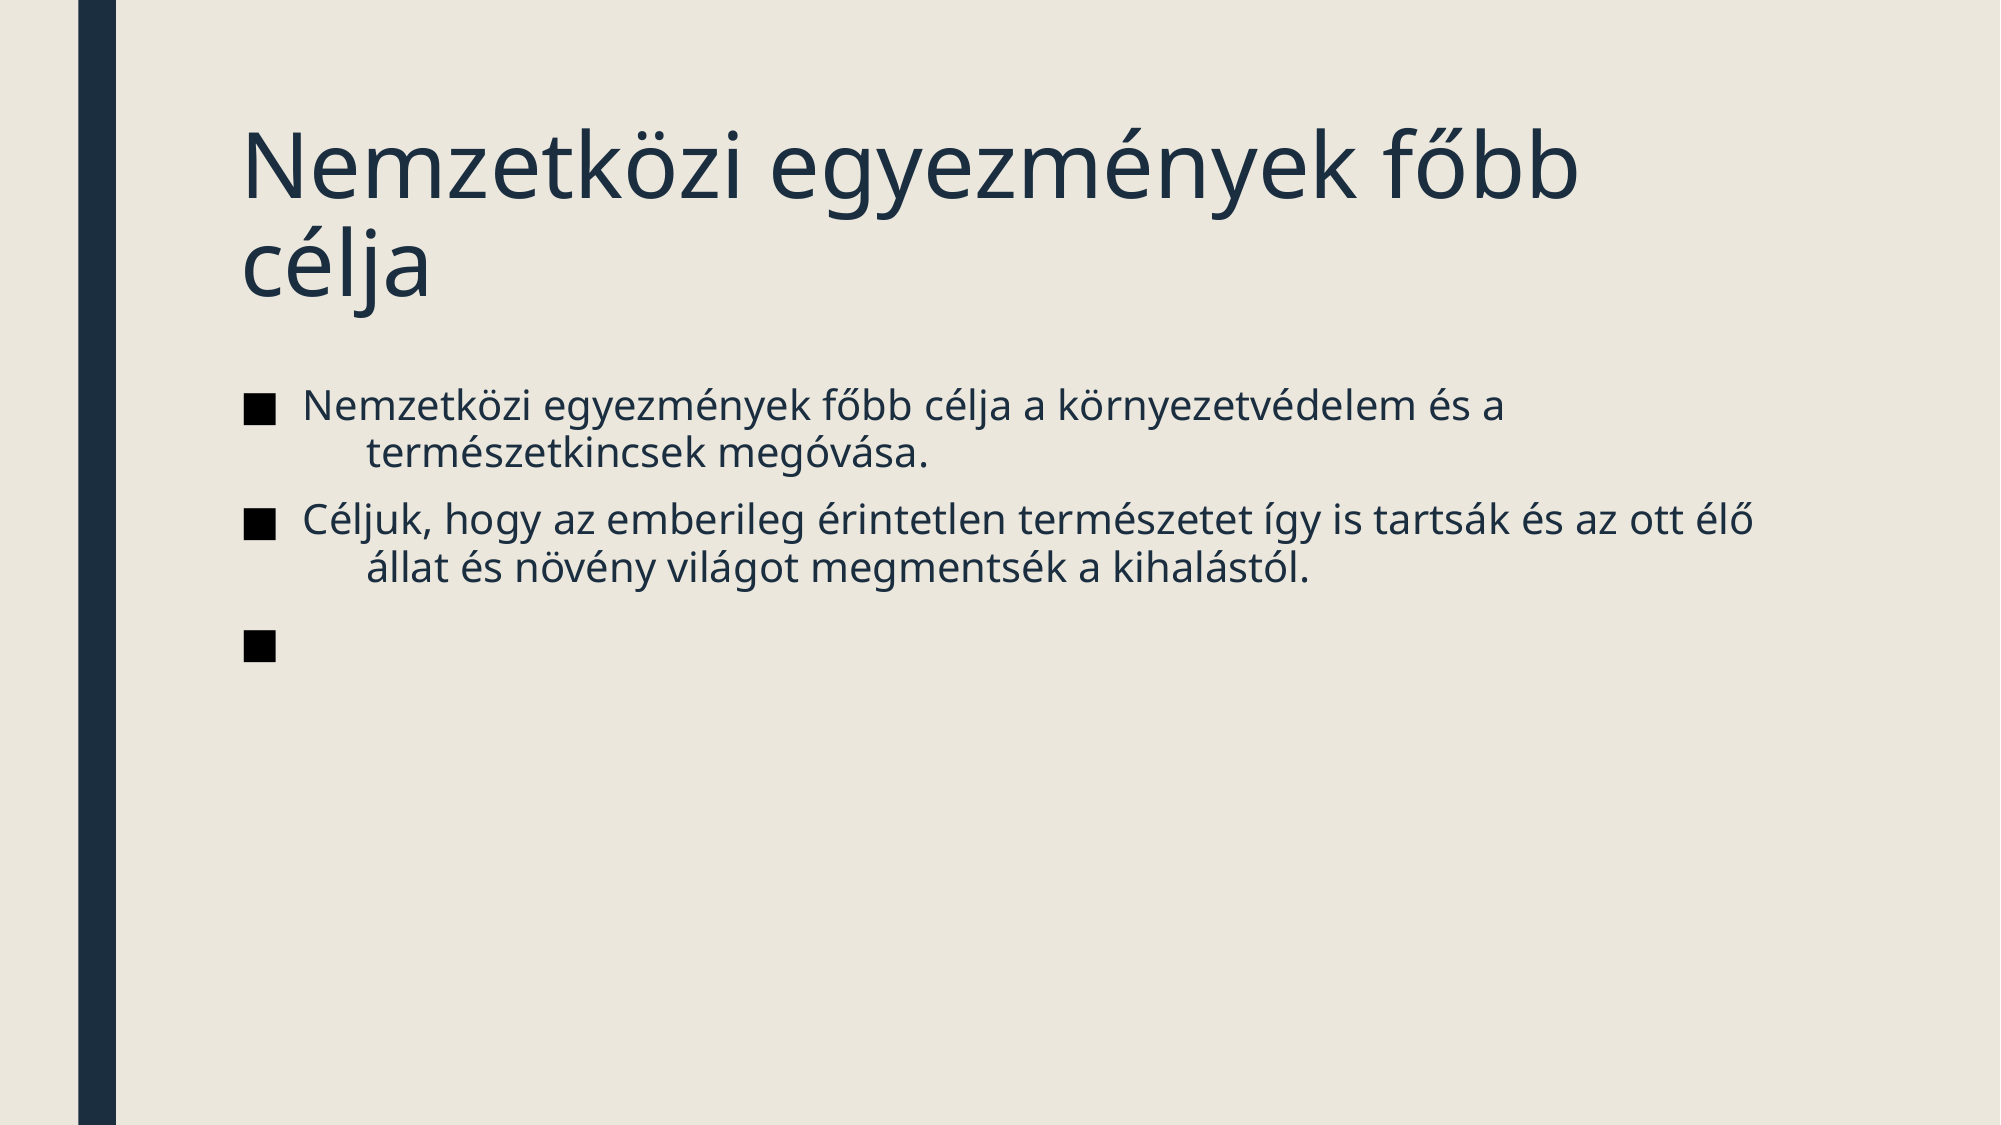

# Nemzetközi egyezmények főbb célja
Nemzetközi egyezmények főbb célja a környezetvédelem és a természetkincsek megóvása.
Céljuk, hogy az emberileg érintetlen természetet így is tartsák és az ott élő állat és növény világot megmentsék a kihalástól.